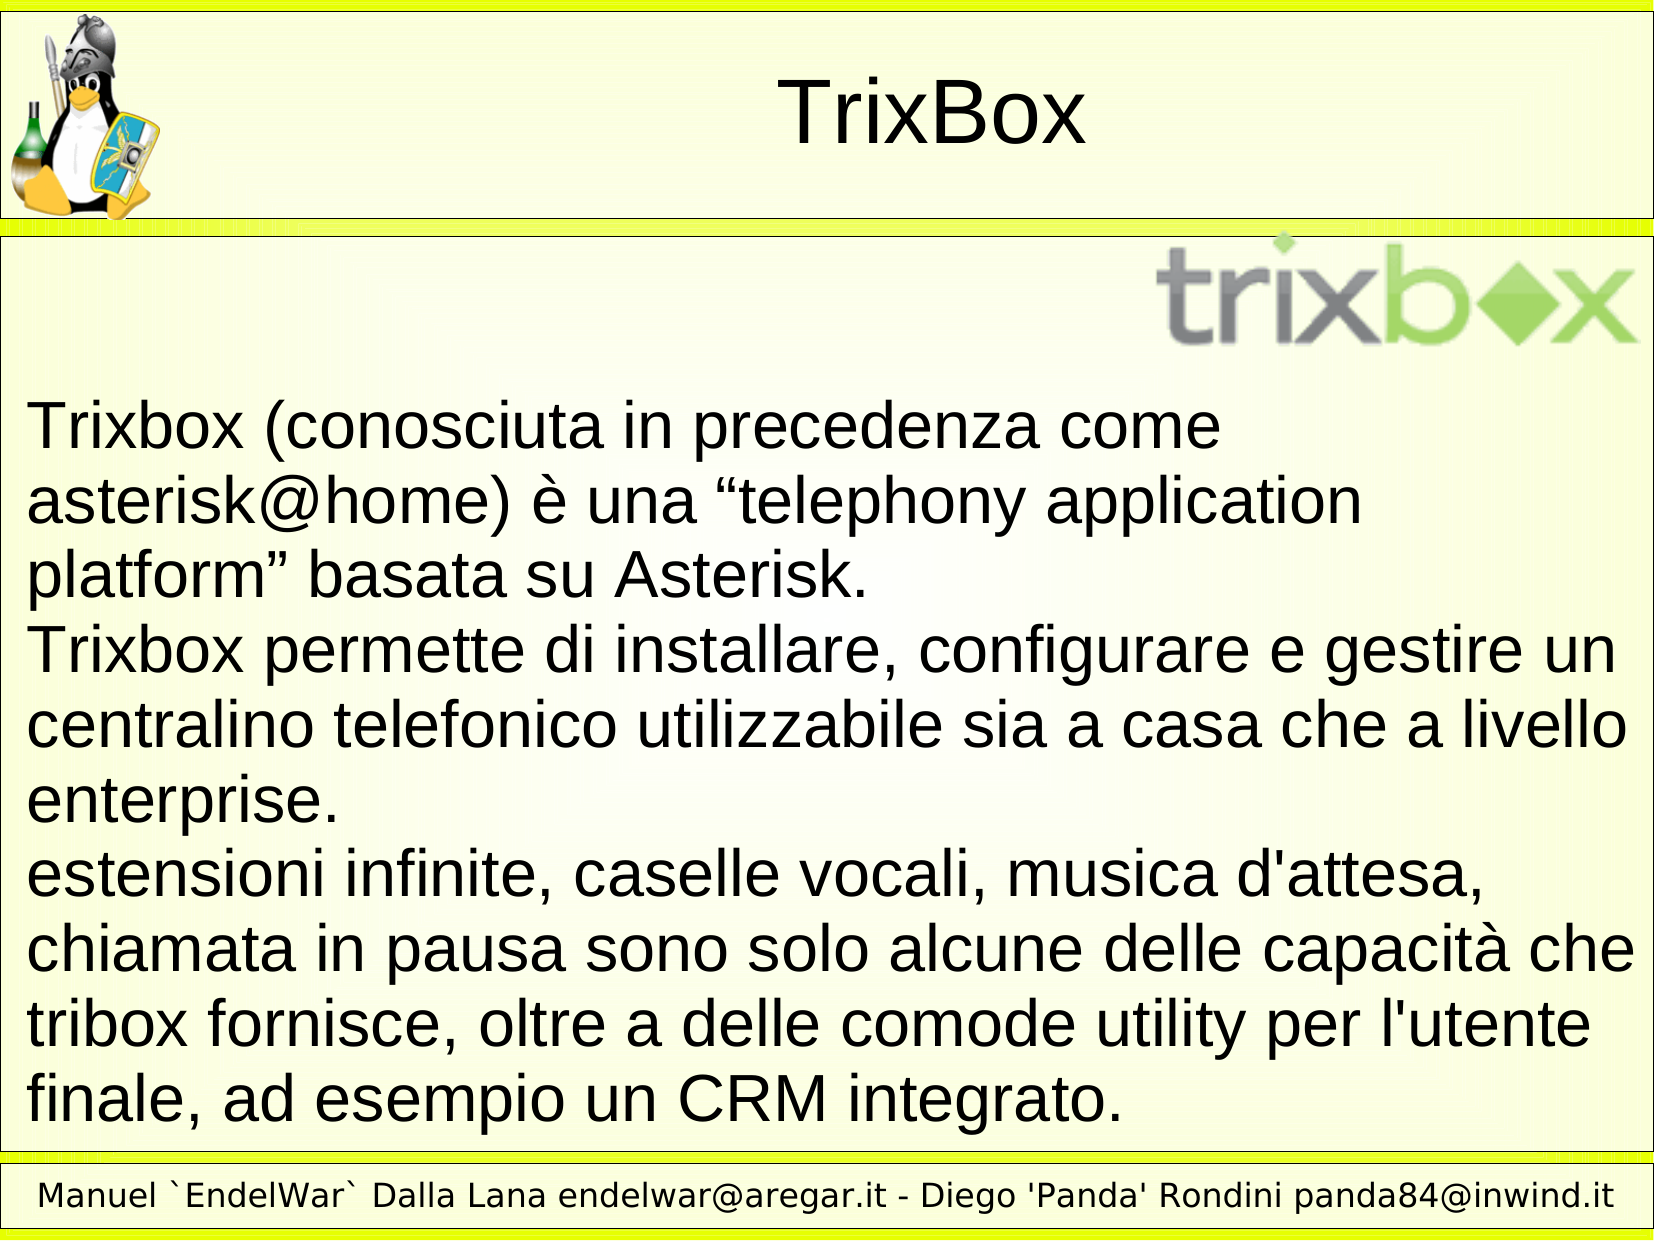

# TrixBox
Trixbox (conosciuta in precedenza come asterisk@home) è una “telephony application platform” basata su Asterisk.
Trixbox permette di installare, configurare e gestire un centralino telefonico utilizzabile sia a casa che a livello enterprise.
estensioni infinite, caselle vocali, musica d'attesa, chiamata in pausa sono solo alcune delle capacità che tribox fornisce, oltre a delle comode utility per l'utente finale, ad esempio un CRM integrato.